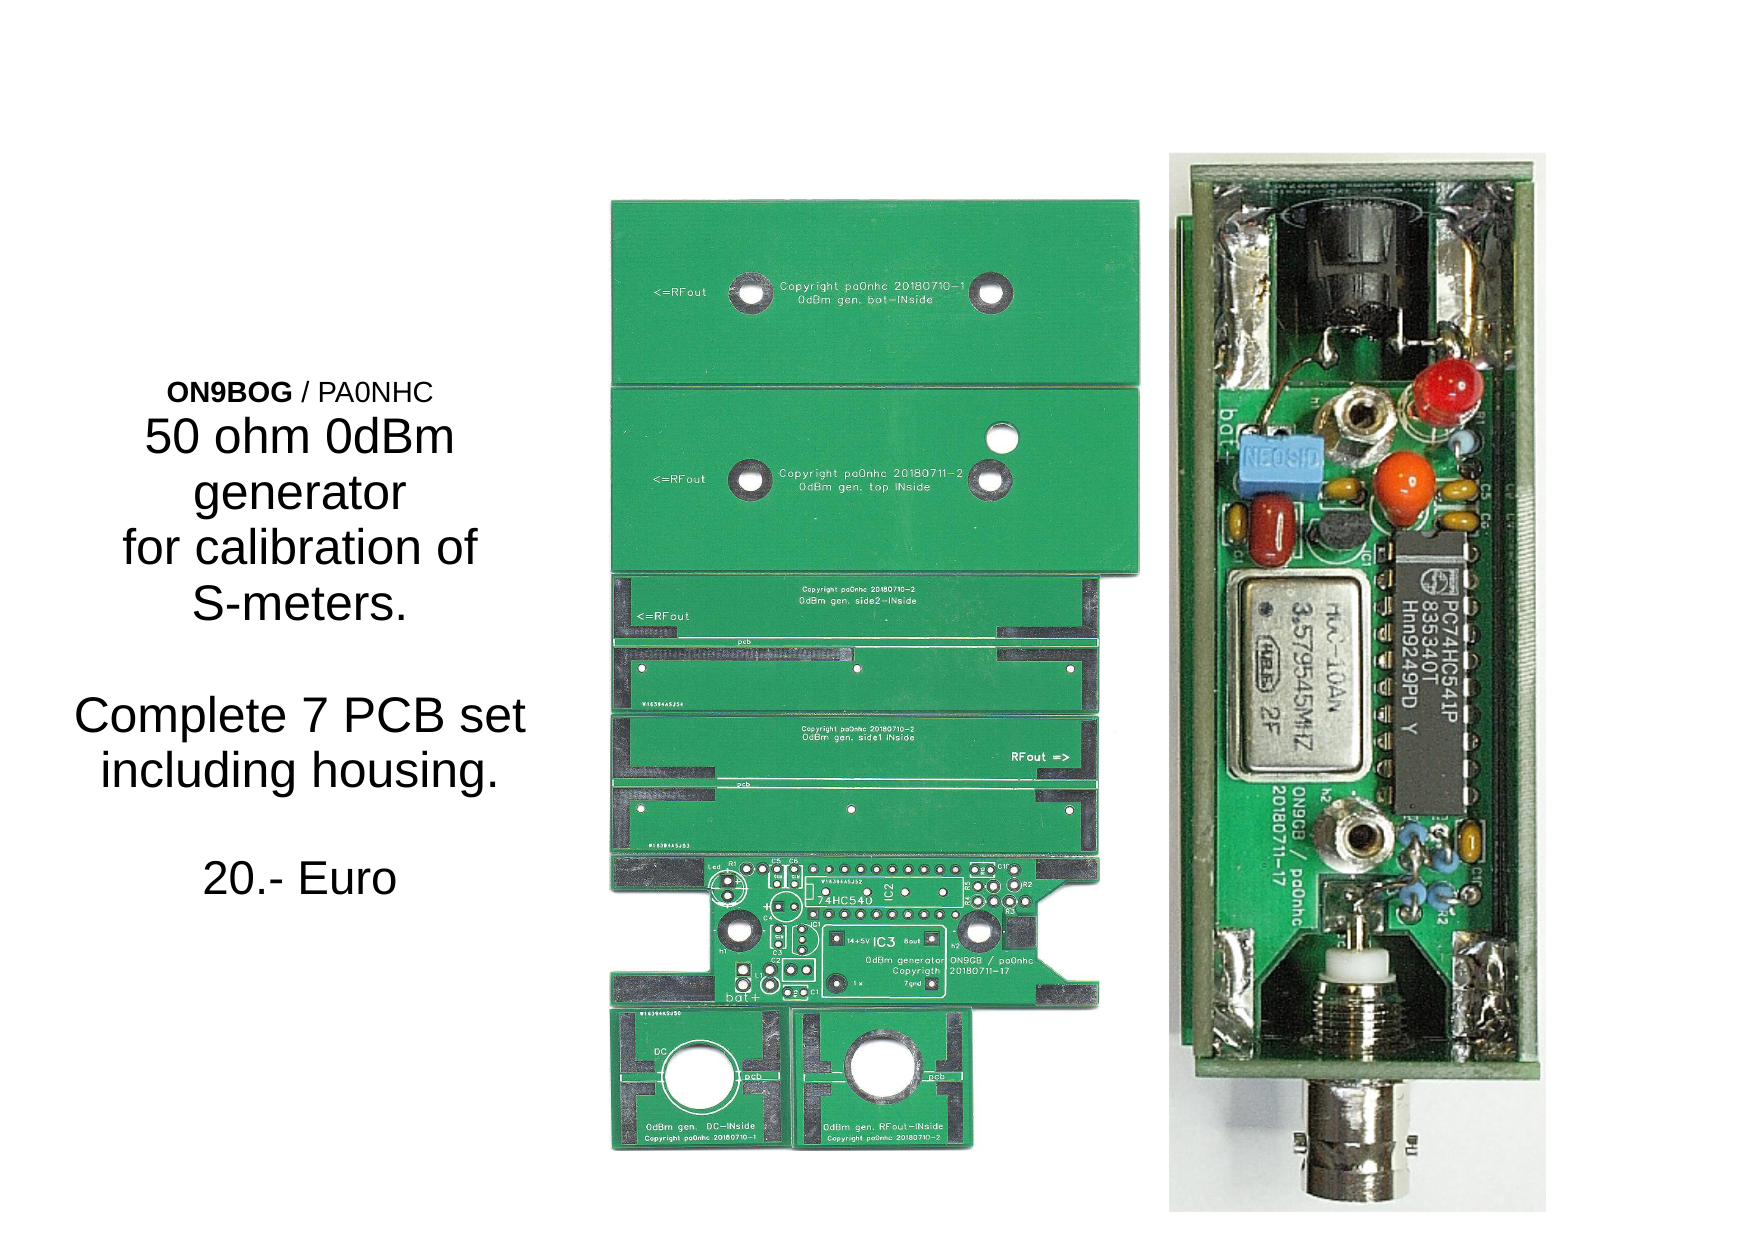

#
ON9BOG / PA0NHC
50 ohm 0dBm generator
for calibration of
S-meters.
Complete 7 PCB set
including housing.
20.- Euro